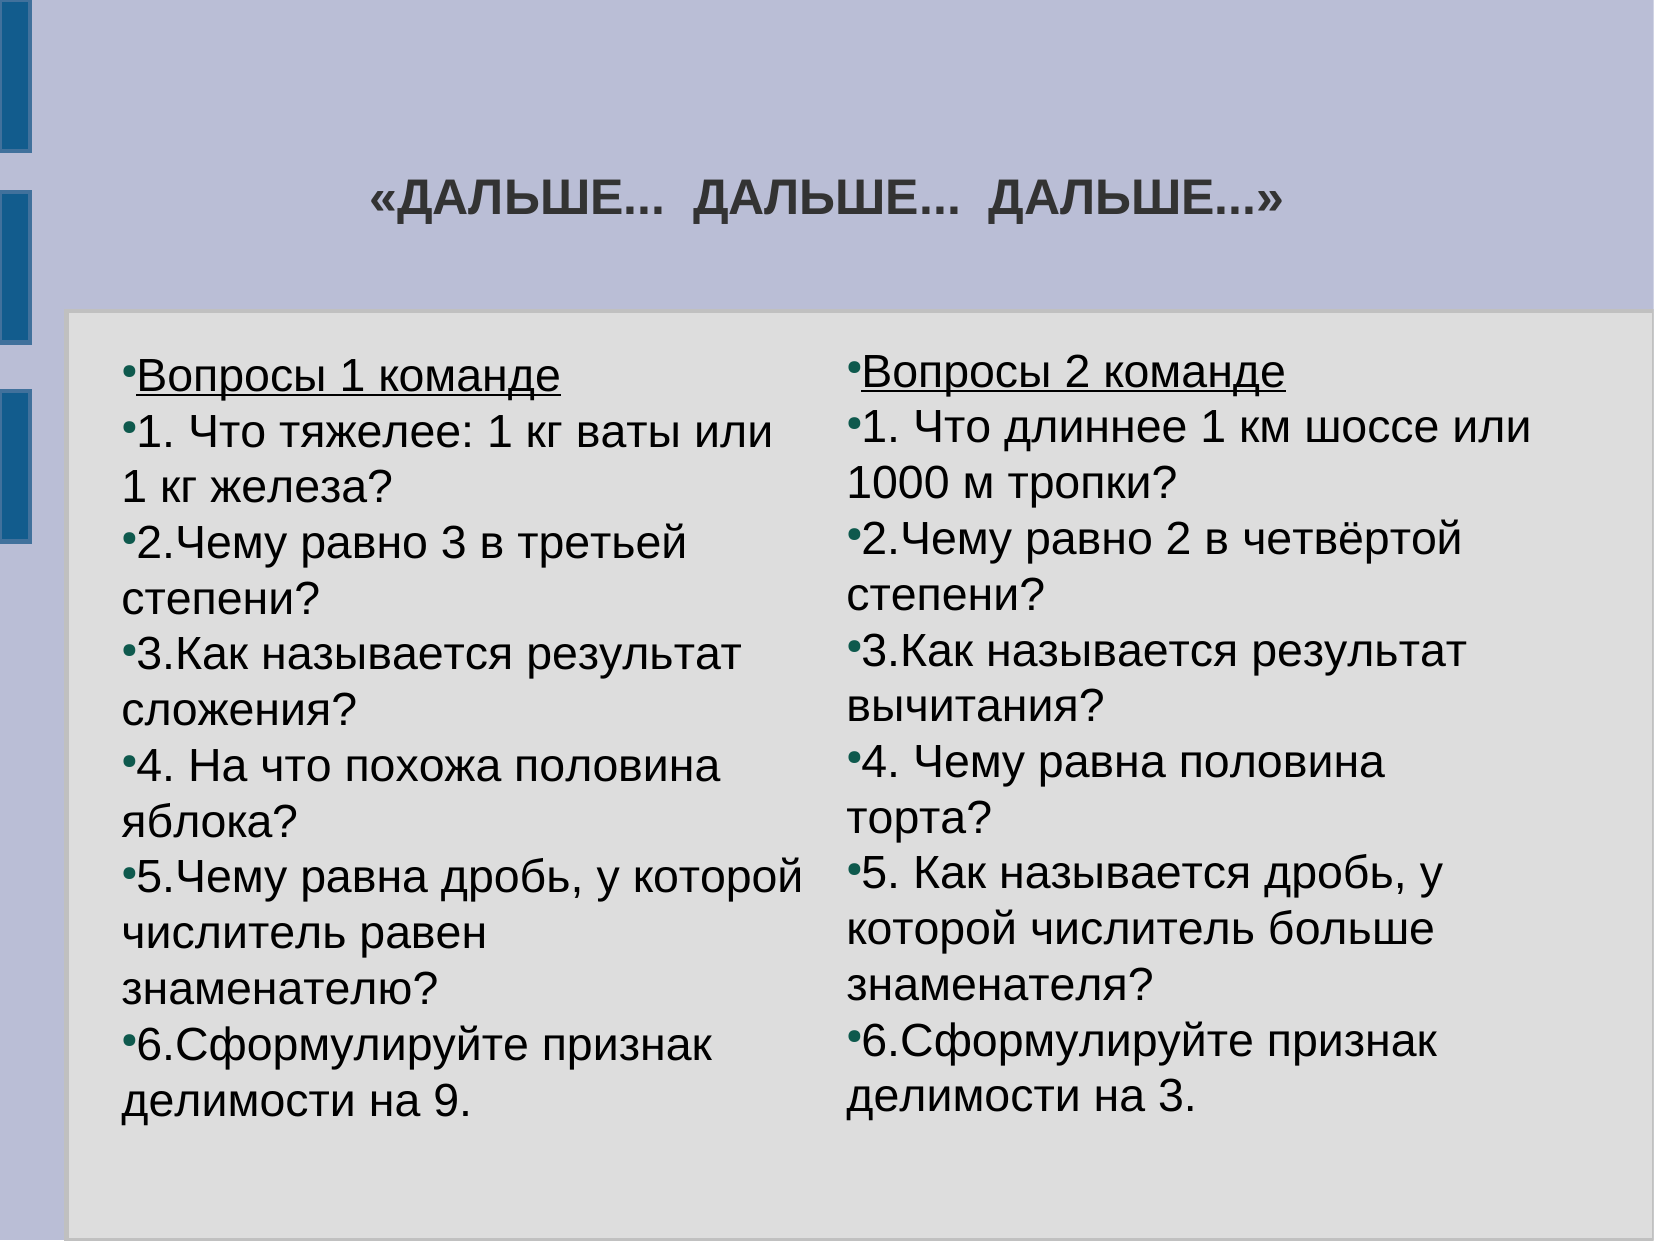

# «ДАЛЬШЕ... ДАЛЬШЕ... ДАЛЬШЕ...»
Вопросы 2 команде
1. Что длиннее 1 км шоссе или 1000 м тропки?
2.Чему равно 2 в четвёртой степени?
3.Как называется результат вычитания?
4. Чему равна половина торта?
5. Как называется дробь, у которой числитель больше знаменателя?
6.Сформулируйте признак делимости на 3.
Вопросы 1 команде
1. Что тяжелее: 1 кг ваты или 1 кг железа?
2.Чему равно 3 в третьей степени?
3.Как называется результат сложения?
4. На что похожа половина яблока?
5.Чему равна дробь, у которой числитель равен знаменателю?
6.Сформулируйте признак делимости на 9.